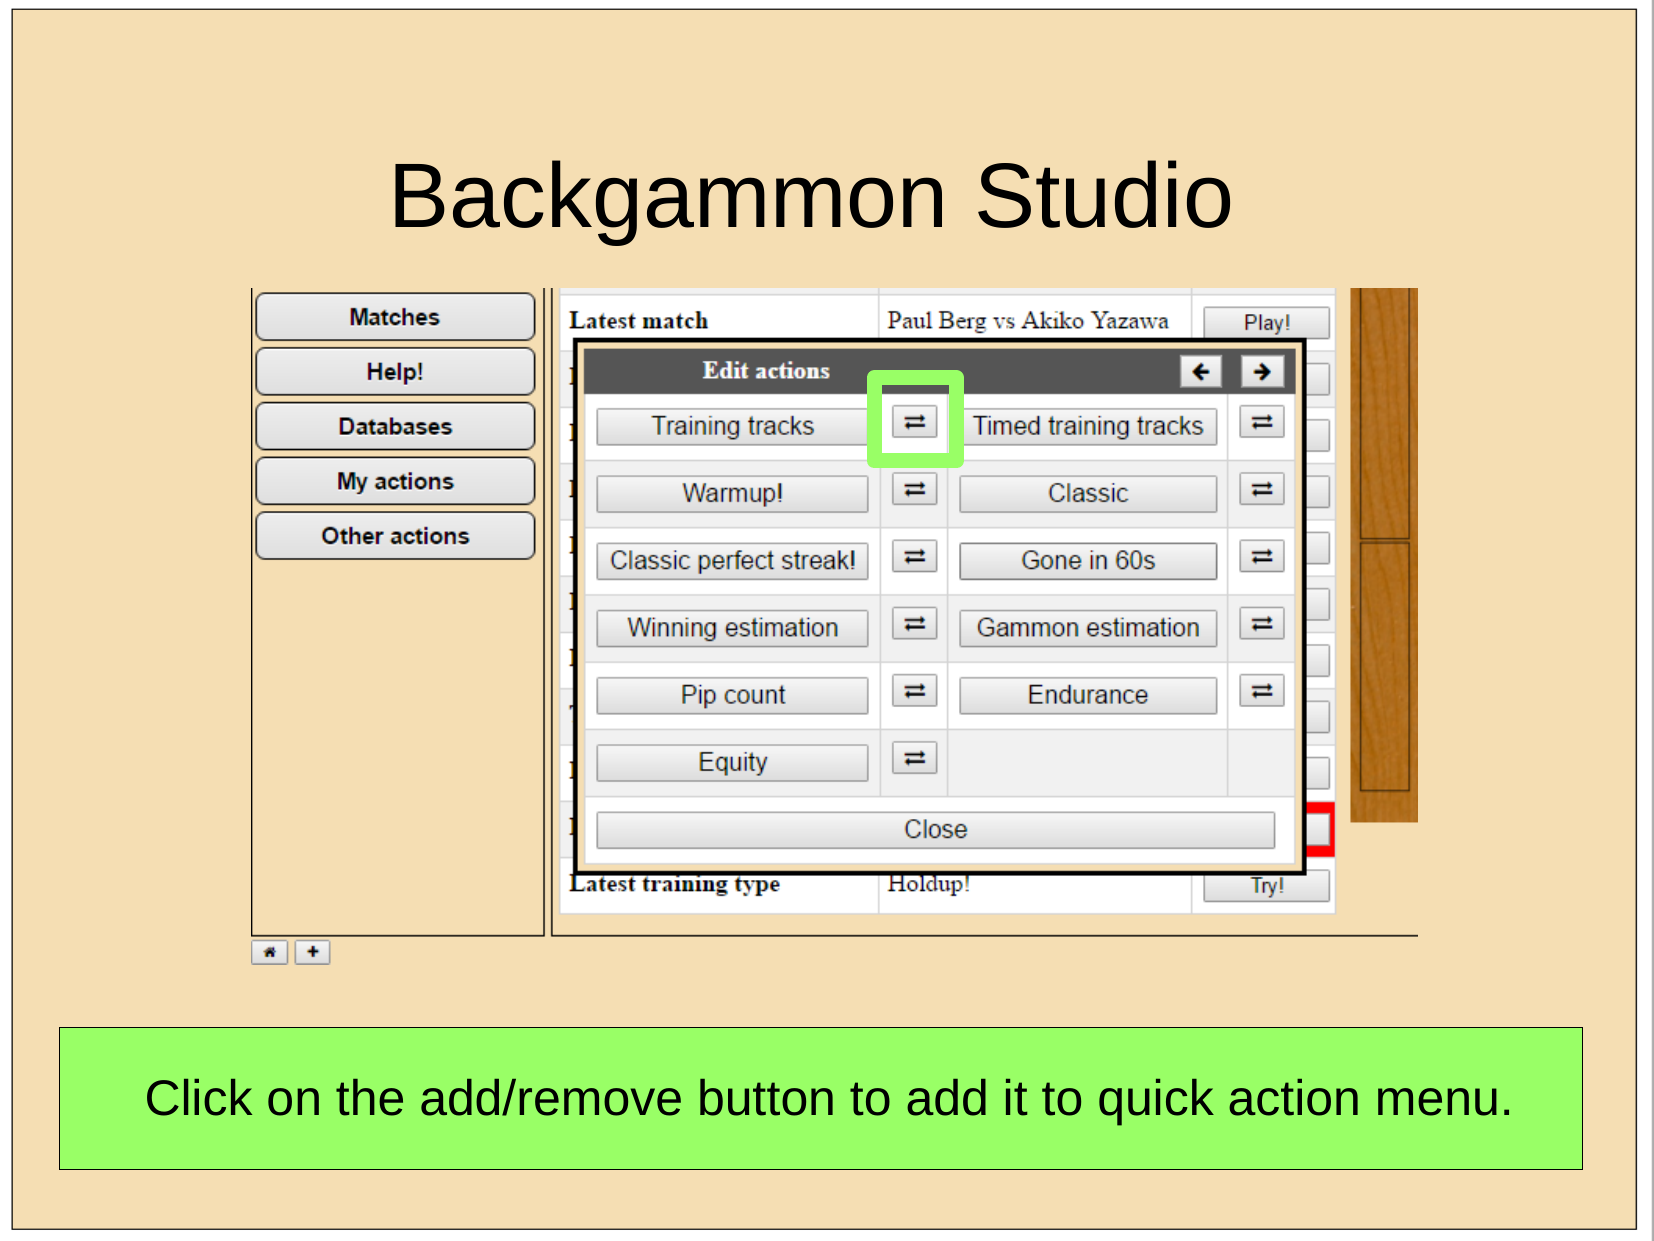

# Backgammon Studio
Click on the add/remove button to add it to quick action menu.